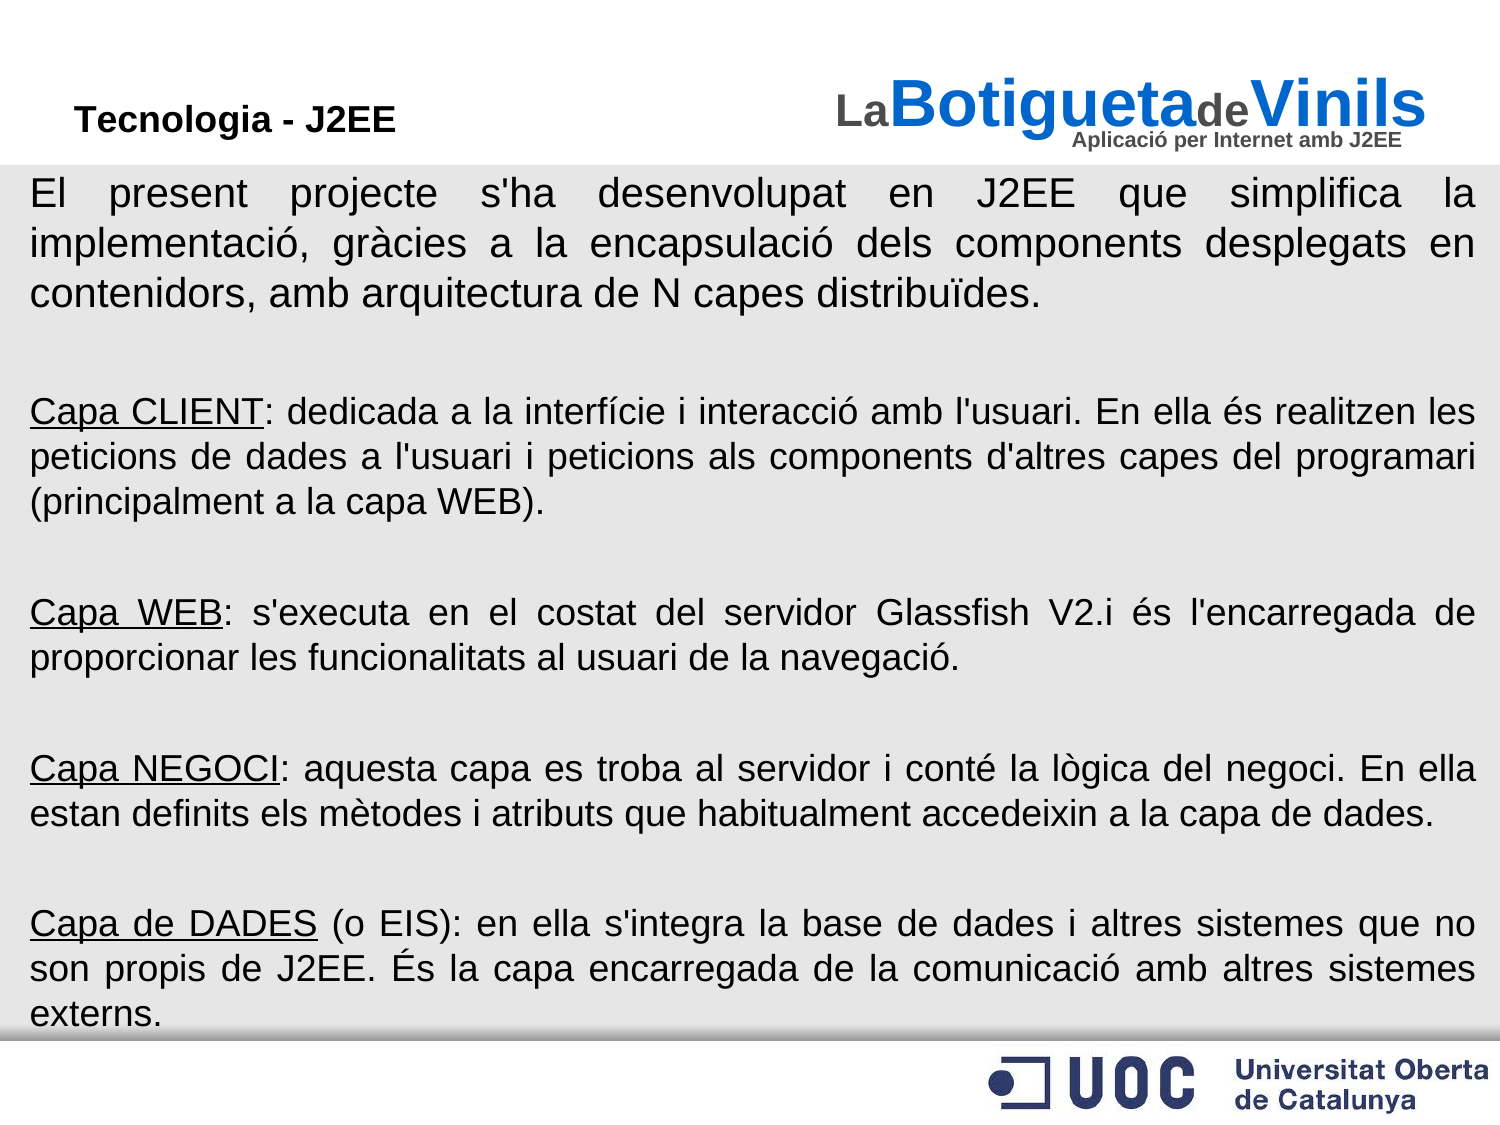

LaBotiguetadeVinils
Tecnologia - J2EE
# El present projecte s'ha desenvolupat en J2EE que simplifica la implementació, gràcies a la encapsulació dels components desplegats en contenidors, amb arquitectura de N capes distribuïdes.
Capa CLIENT: dedicada a la interfície i interacció amb l'usuari. En ella és realitzen les peticions de dades a l'usuari i peticions als components d'altres capes del programari (principalment a la capa WEB).
Capa WEB: s'executa en el costat del servidor Glassfish V2.i és l'encarregada de proporcionar les funcionalitats al usuari de la navegació.
Capa NEGOCI: aquesta capa es troba al servidor i conté la lògica del negoci. En ella estan definits els mètodes i atributs que habitualment accedeixin a la capa de dades.
Capa de DADES (o EIS): en ella s'integra la base de dades i altres sistemes que no son propis de J2EE. És la capa encarregada de la comunicació amb altres sistemes externs.
Aplicació per Internet amb J2EE
Here comes your footer